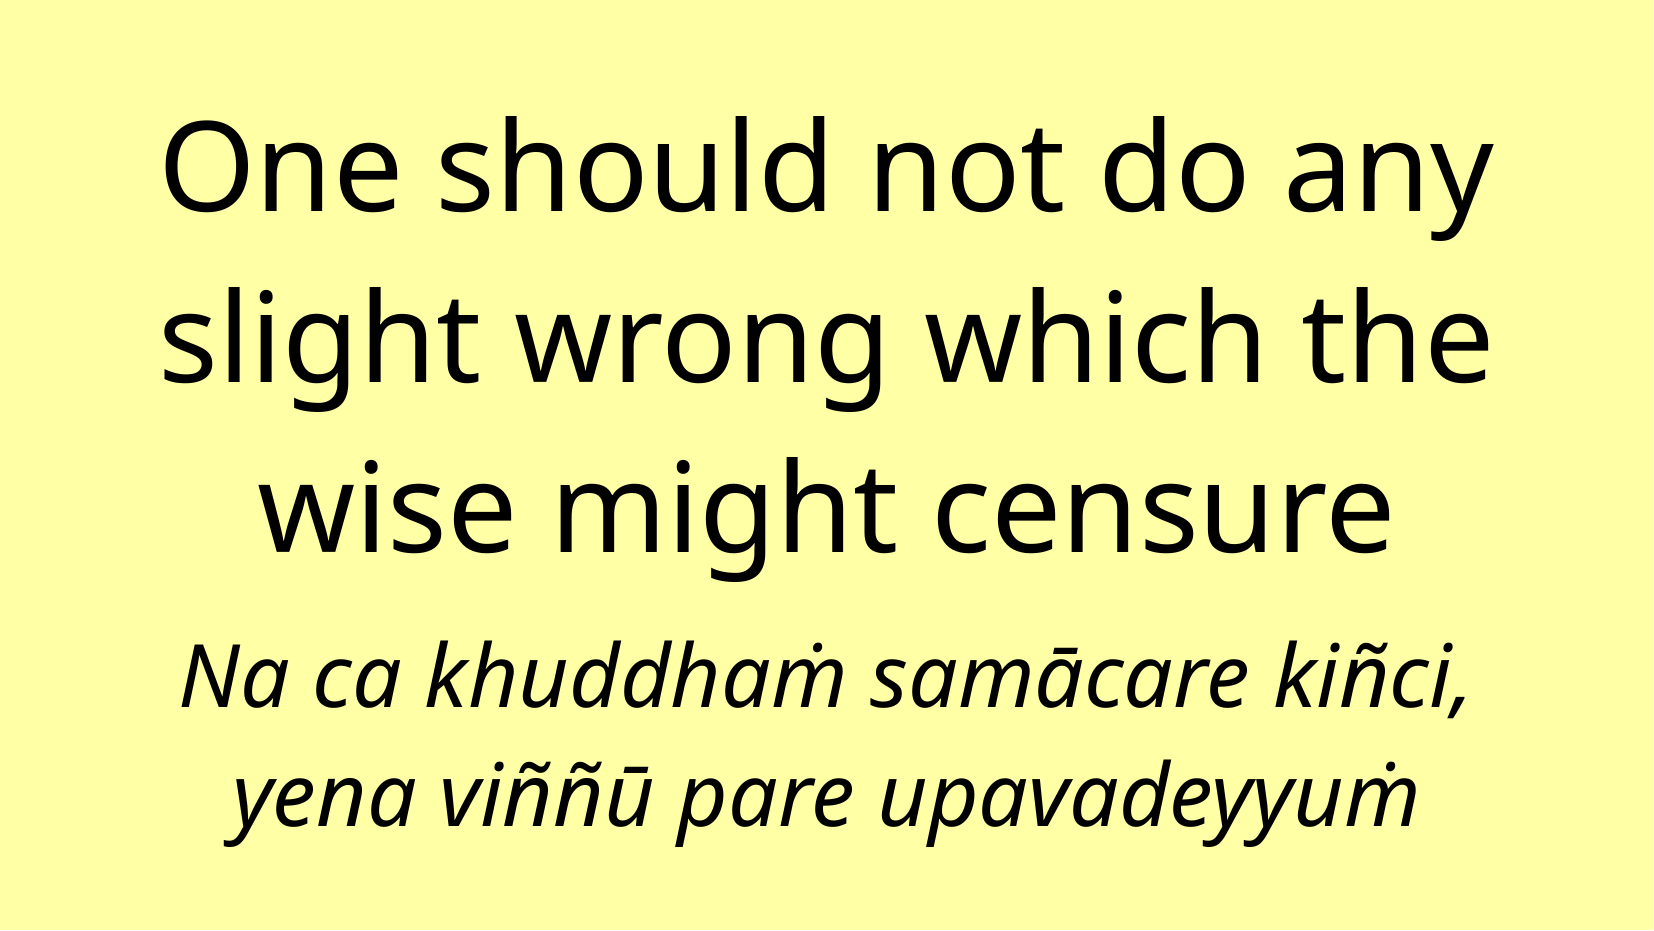

One should not do any slight wrong which the wise might censure
Na ca khuddhaṁ samācare kiñci, yena viññū pare upavadeyyuṁ